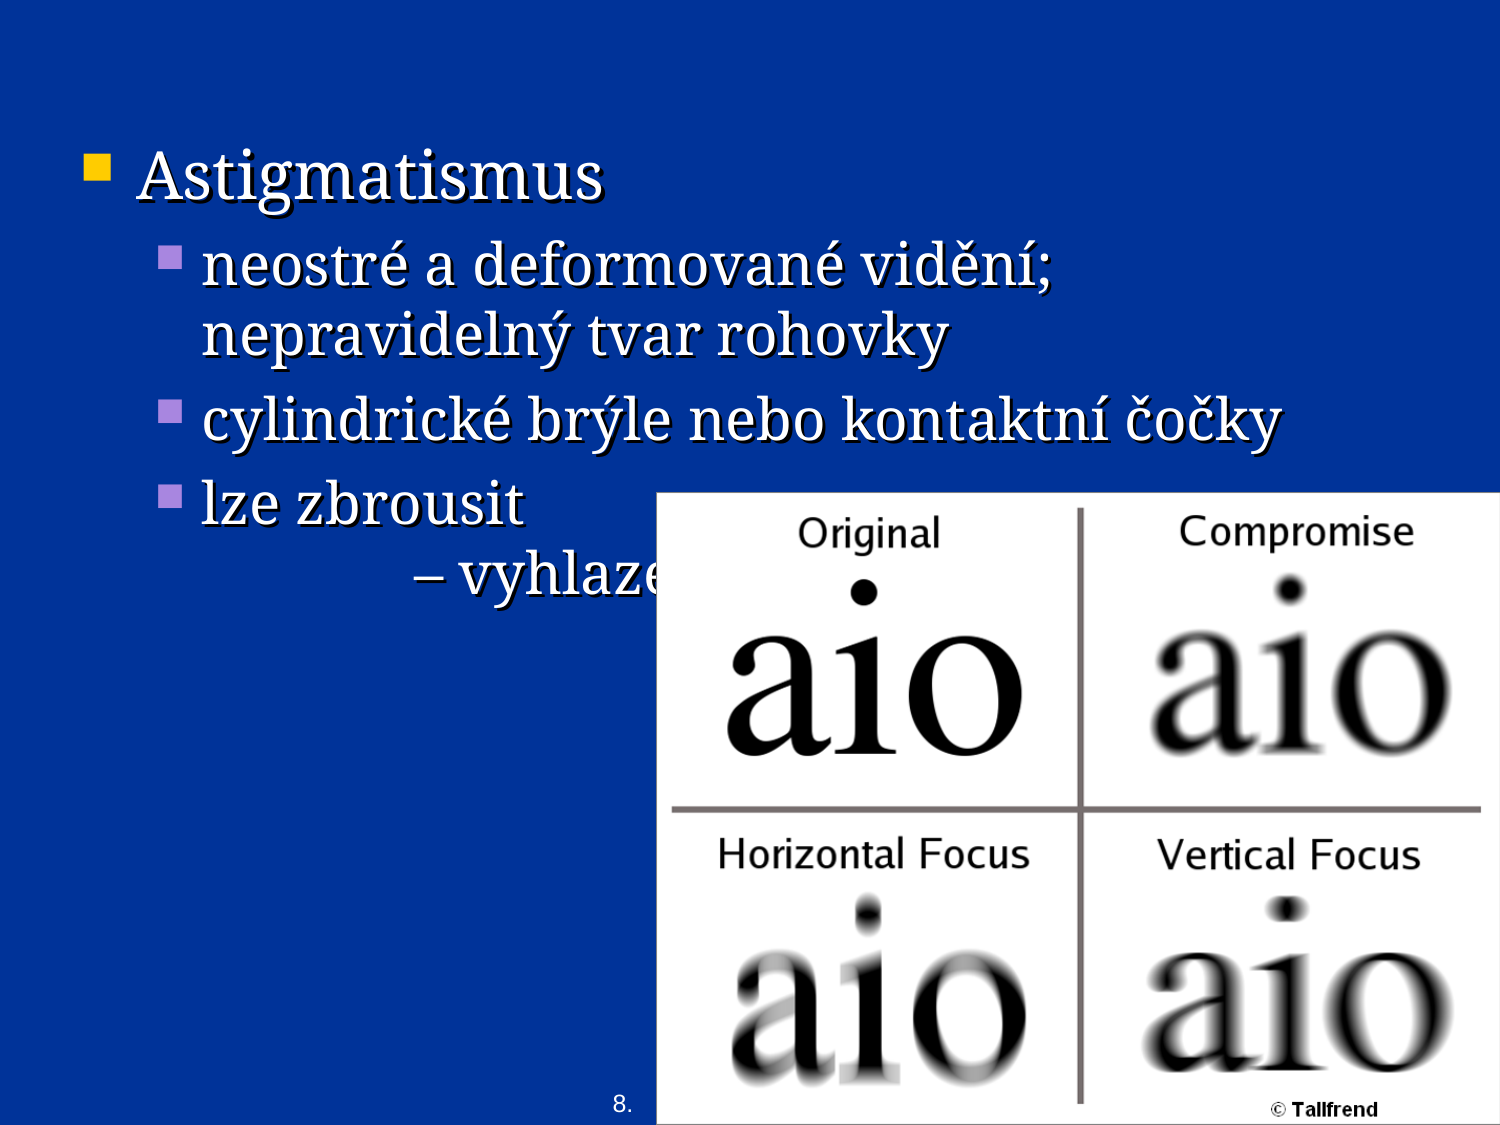

# Astigmatismus
neostré a deformované vidění; nepravidelný tvar rohovky
cylindrické brýle nebo kontaktní čočky
lze zbrousit – vyhlazení
8.